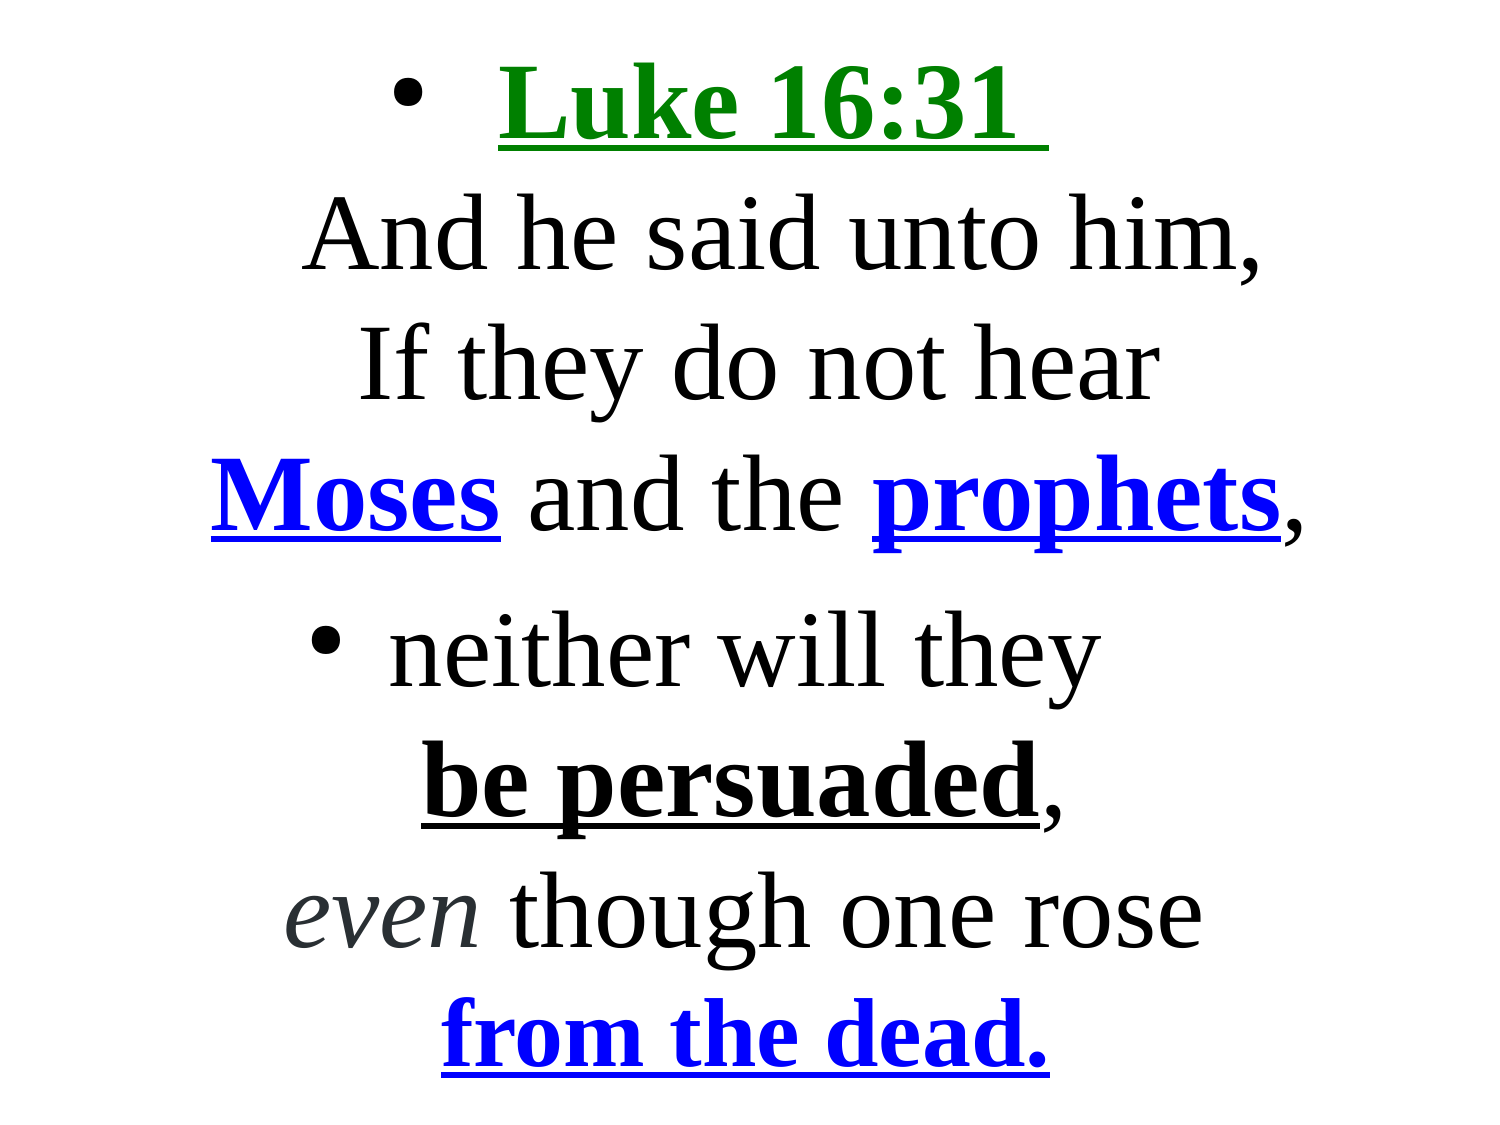

# Luke 16:31   And he said unto him, If they do not hear Moses and the prophets,
neither will they
be persuaded,
even though one rose
from the dead.